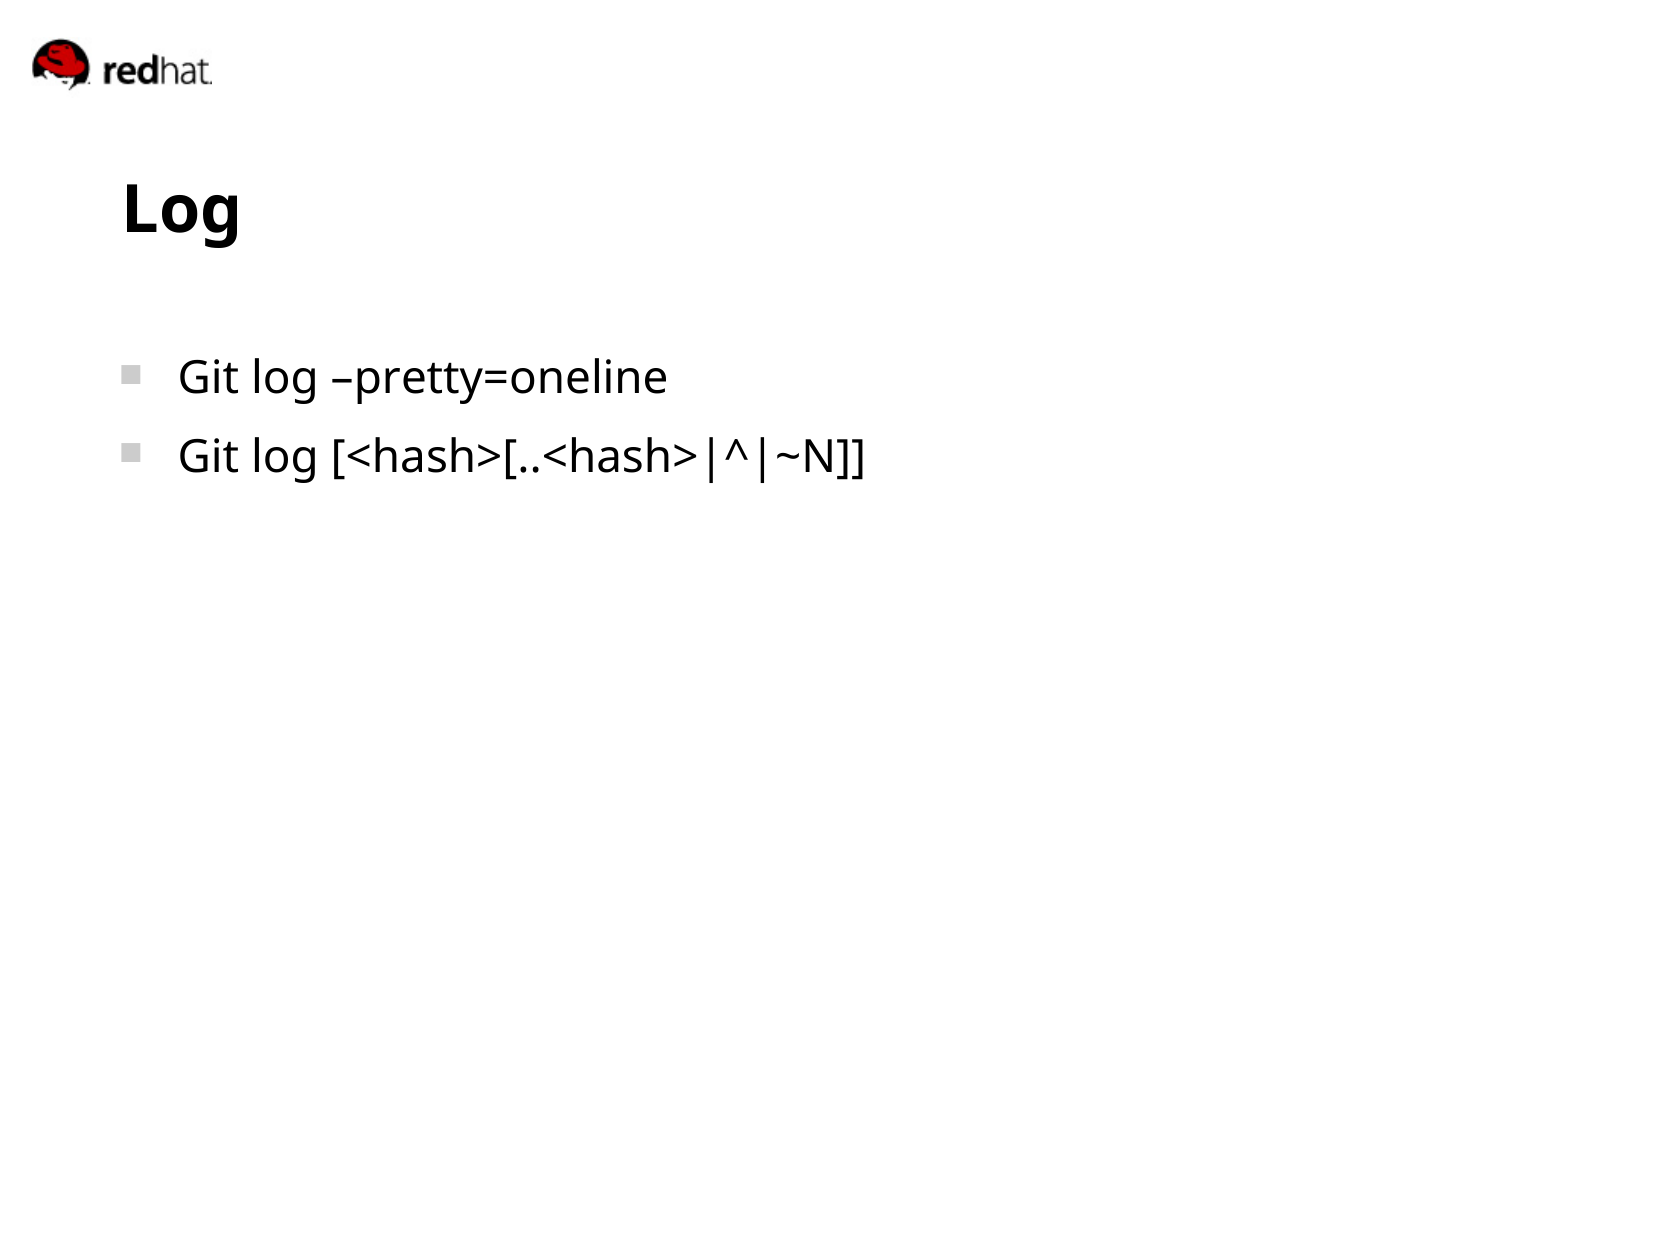

# Log
Git log –pretty=oneline
Git log [<hash>[..<hash>|^|~N]]